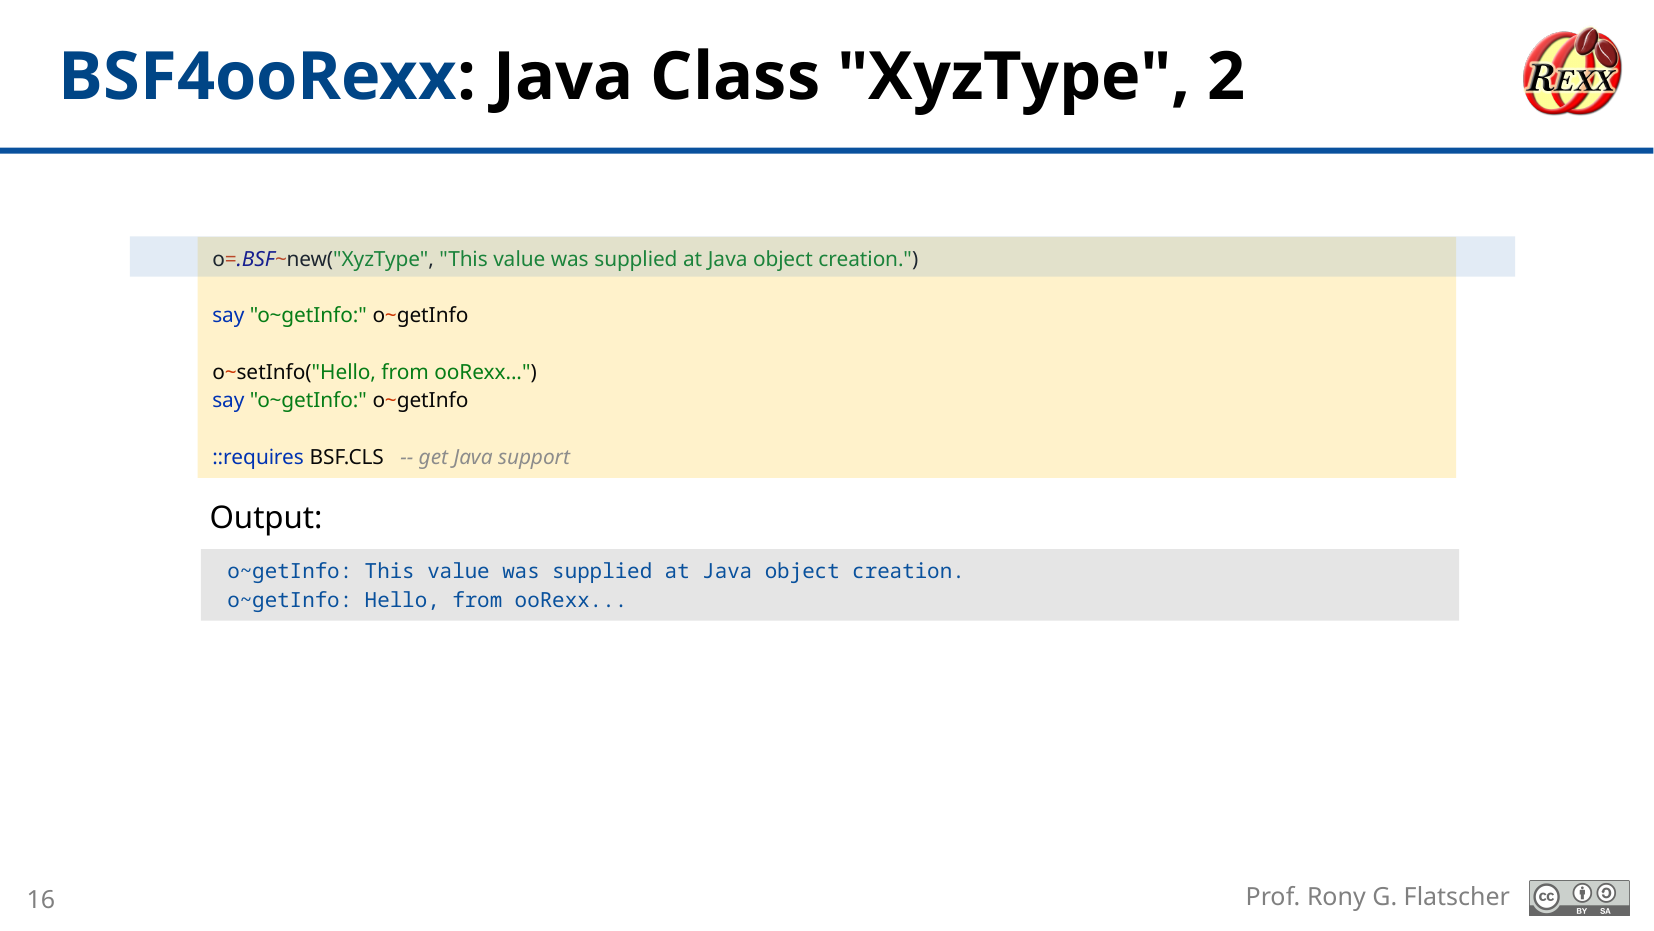

# BSF4ooRexx: Java Class "XyzType", 2
o=.BSF~new("XyzType", "This value was supplied at Java object creation.")
say "o~getInfo:" o~getInfo
o~setInfo("Hello, from ooRexx...")
say "o~getInfo:" o~getInfo
::requires BSF.CLS -- get Java support
Output:
o~getInfo: This value was supplied at Java object creation.
o~getInfo: Hello, from ooRexx...